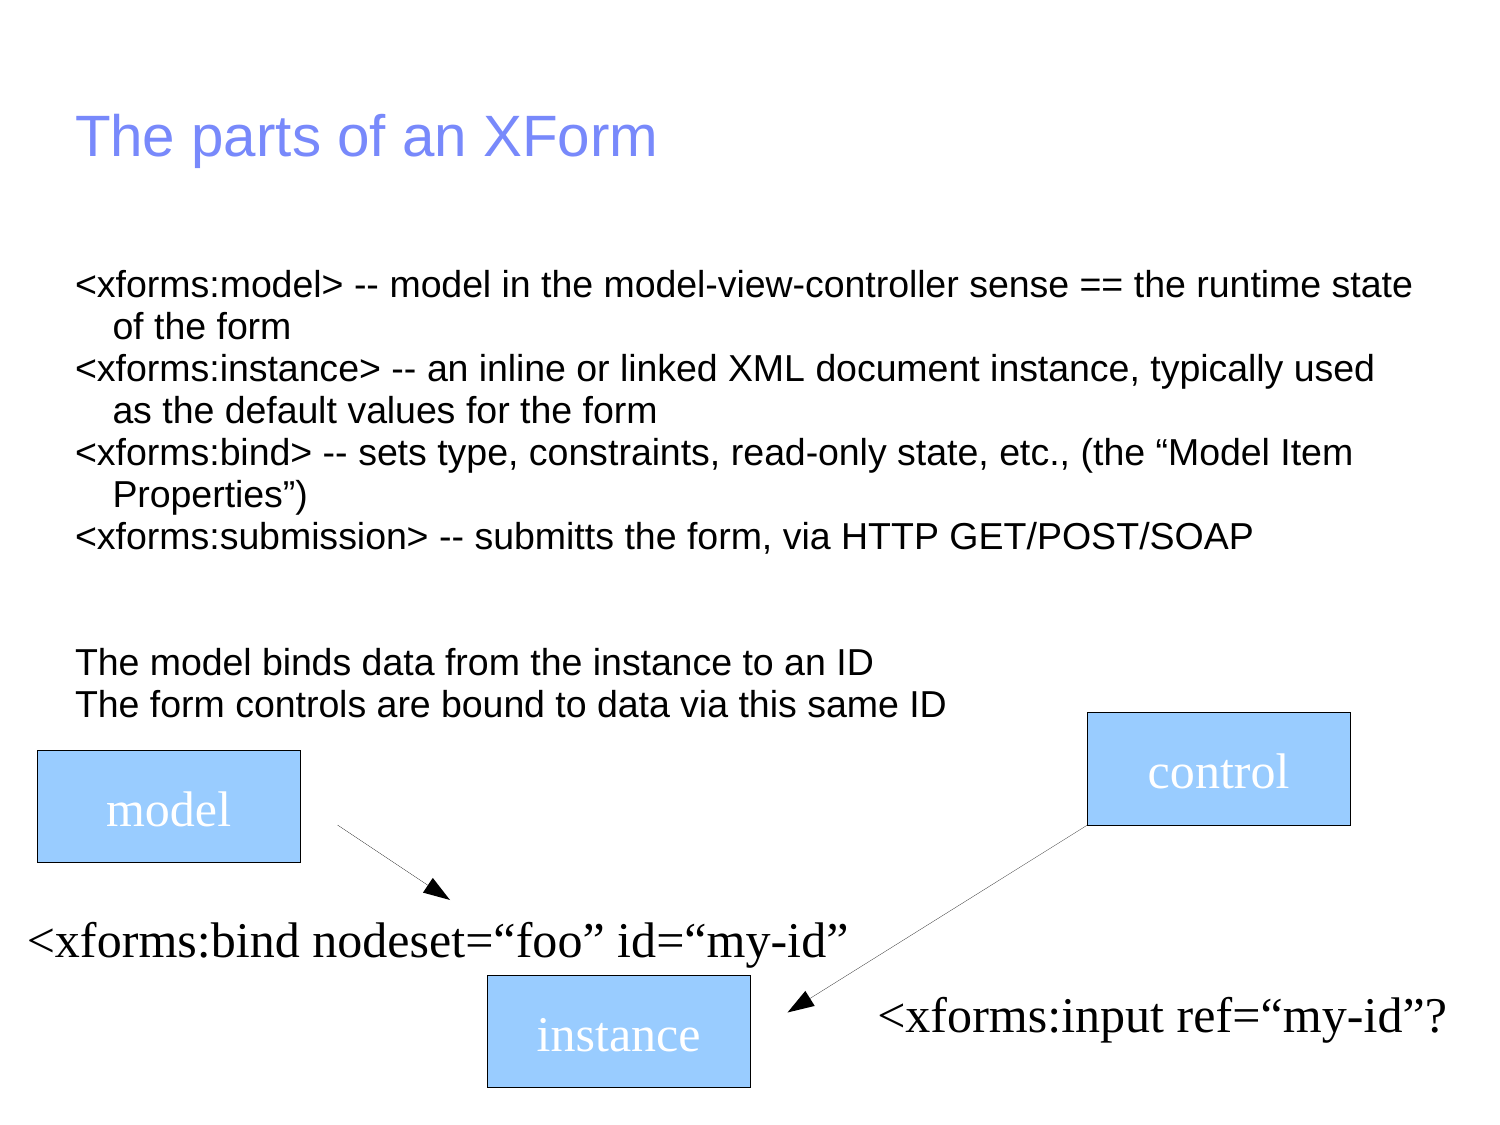

# The parts of an XForm
<xforms:model> -- model in the model-view-controller sense == the runtime state of the form
<xforms:instance> -- an inline or linked XML document instance, typically used as the default values for the form
<xforms:bind> -- sets type, constraints, read-only state, etc., (the “Model Item Properties”)
<xforms:submission> -- submitts the form, via HTTP GET/POST/SOAP
The model binds data from the instance to an ID
The form controls are bound to data via this same ID
control
model
<xforms:bind nodeset=“foo” id=“my-id”
instance
<xforms:input ref=“my-id”?